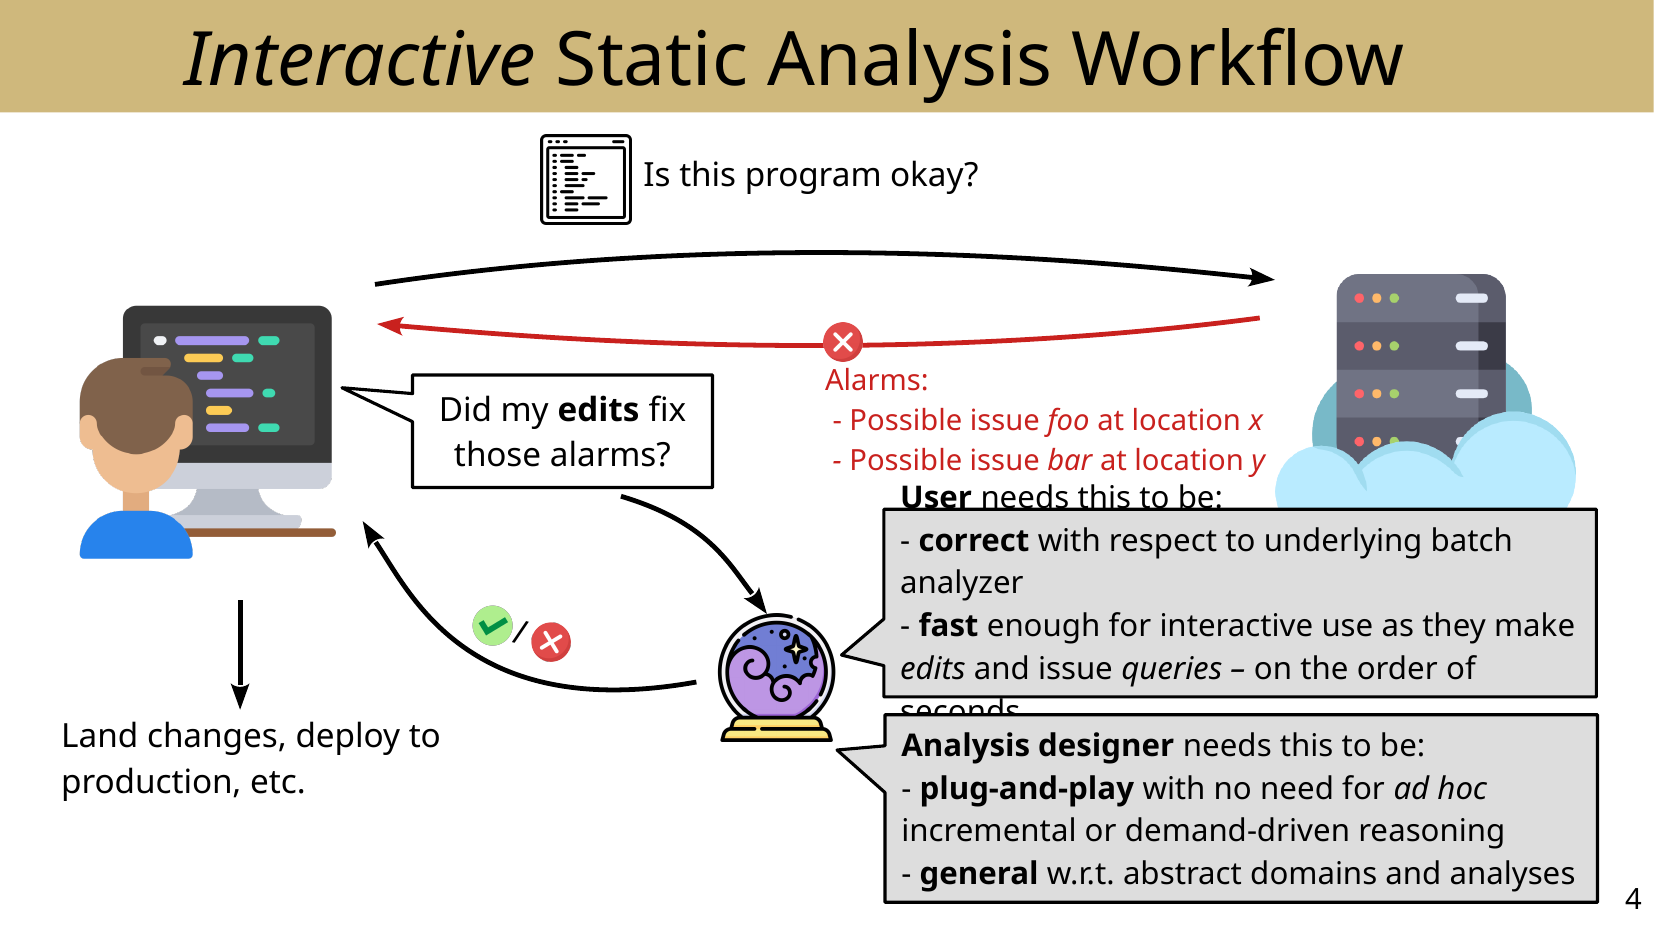

# Interactive Static Analysis Workflow
Is this program okay?
Alarms:
 - Possible issue foo at location x
 - Possible issue bar at location y
Did my edits fix those alarms?
User needs this to be:
- correct with respect to underlying batch analyzer
- fast enough for interactive use as they make edits and issue queries – on the order of seconds
/
Land changes, deploy to production, etc.
Analysis designer needs this to be:
- plug-and-play with no need for ad hoc incremental or demand-driven reasoning
- general w.r.t. abstract domains and analyses